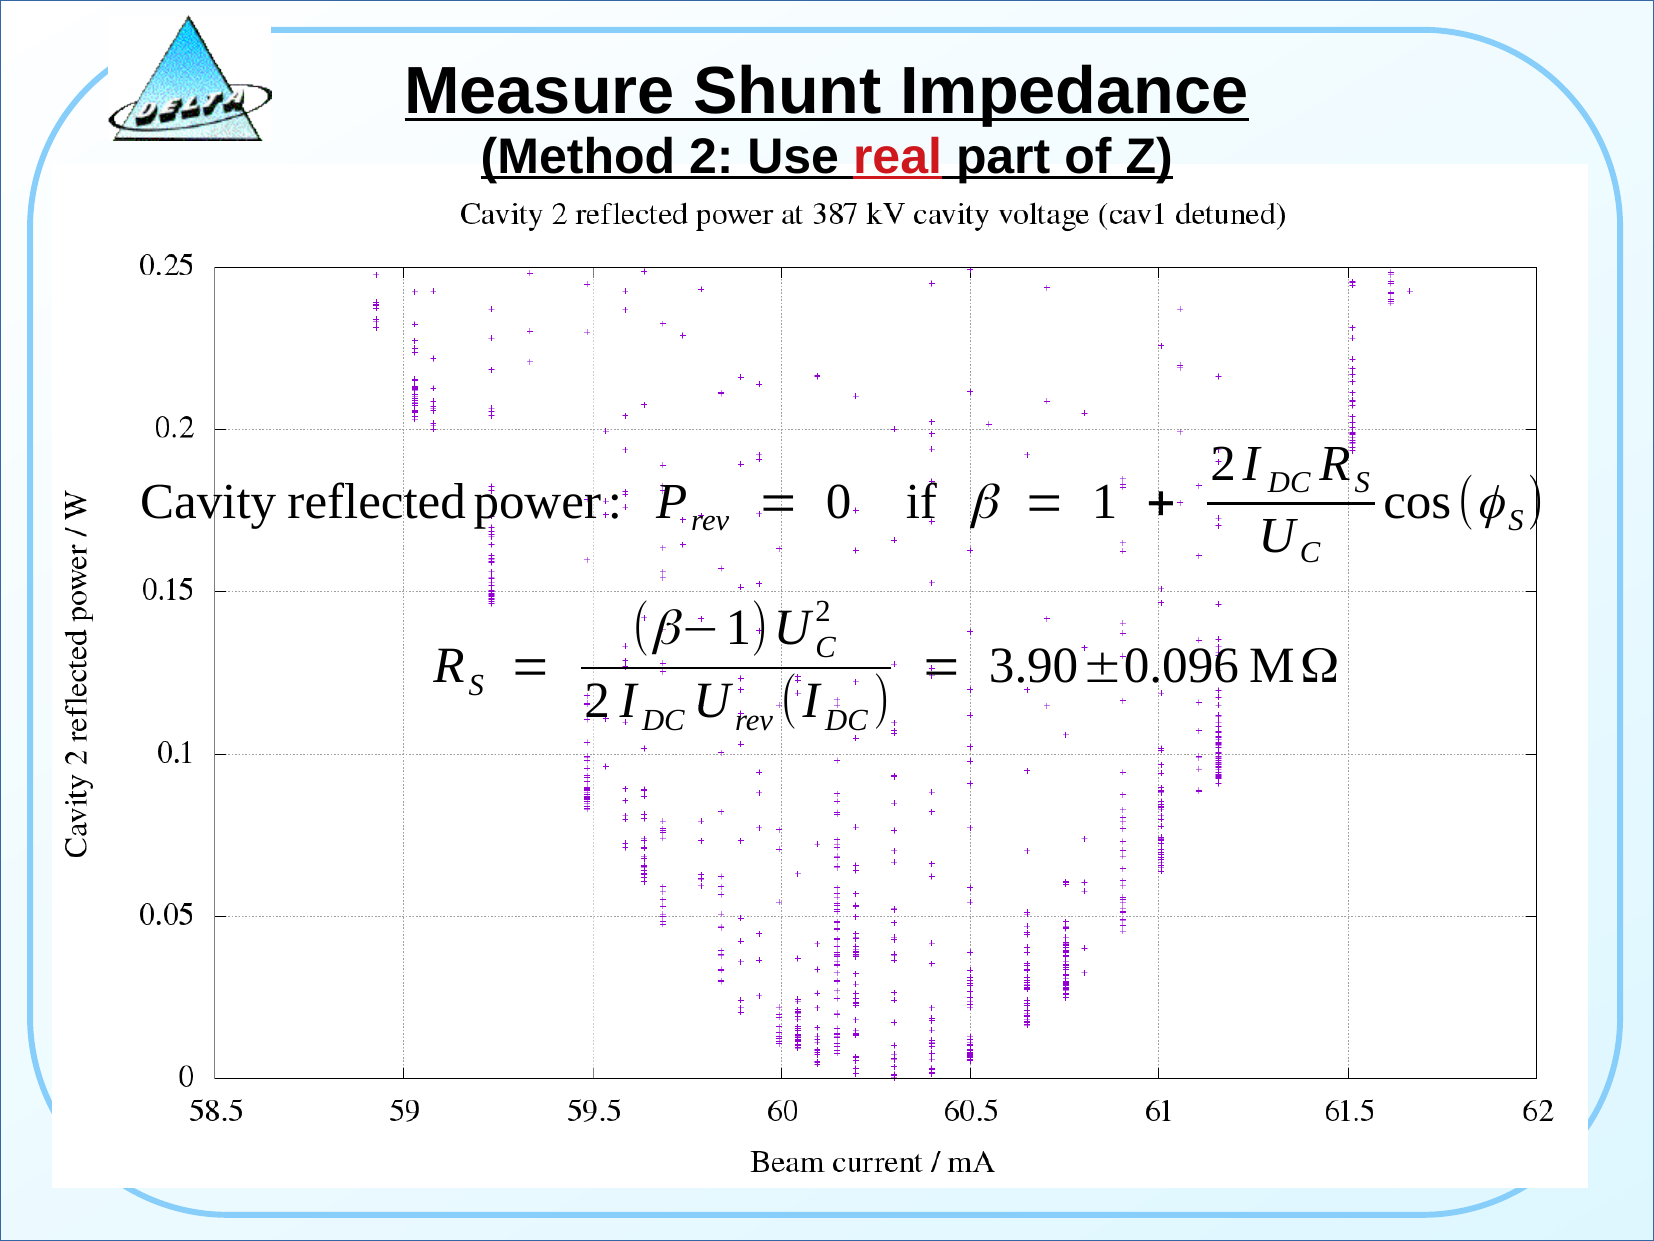

Measure Shunt Impedance
(Method 2: Use real part of Z)